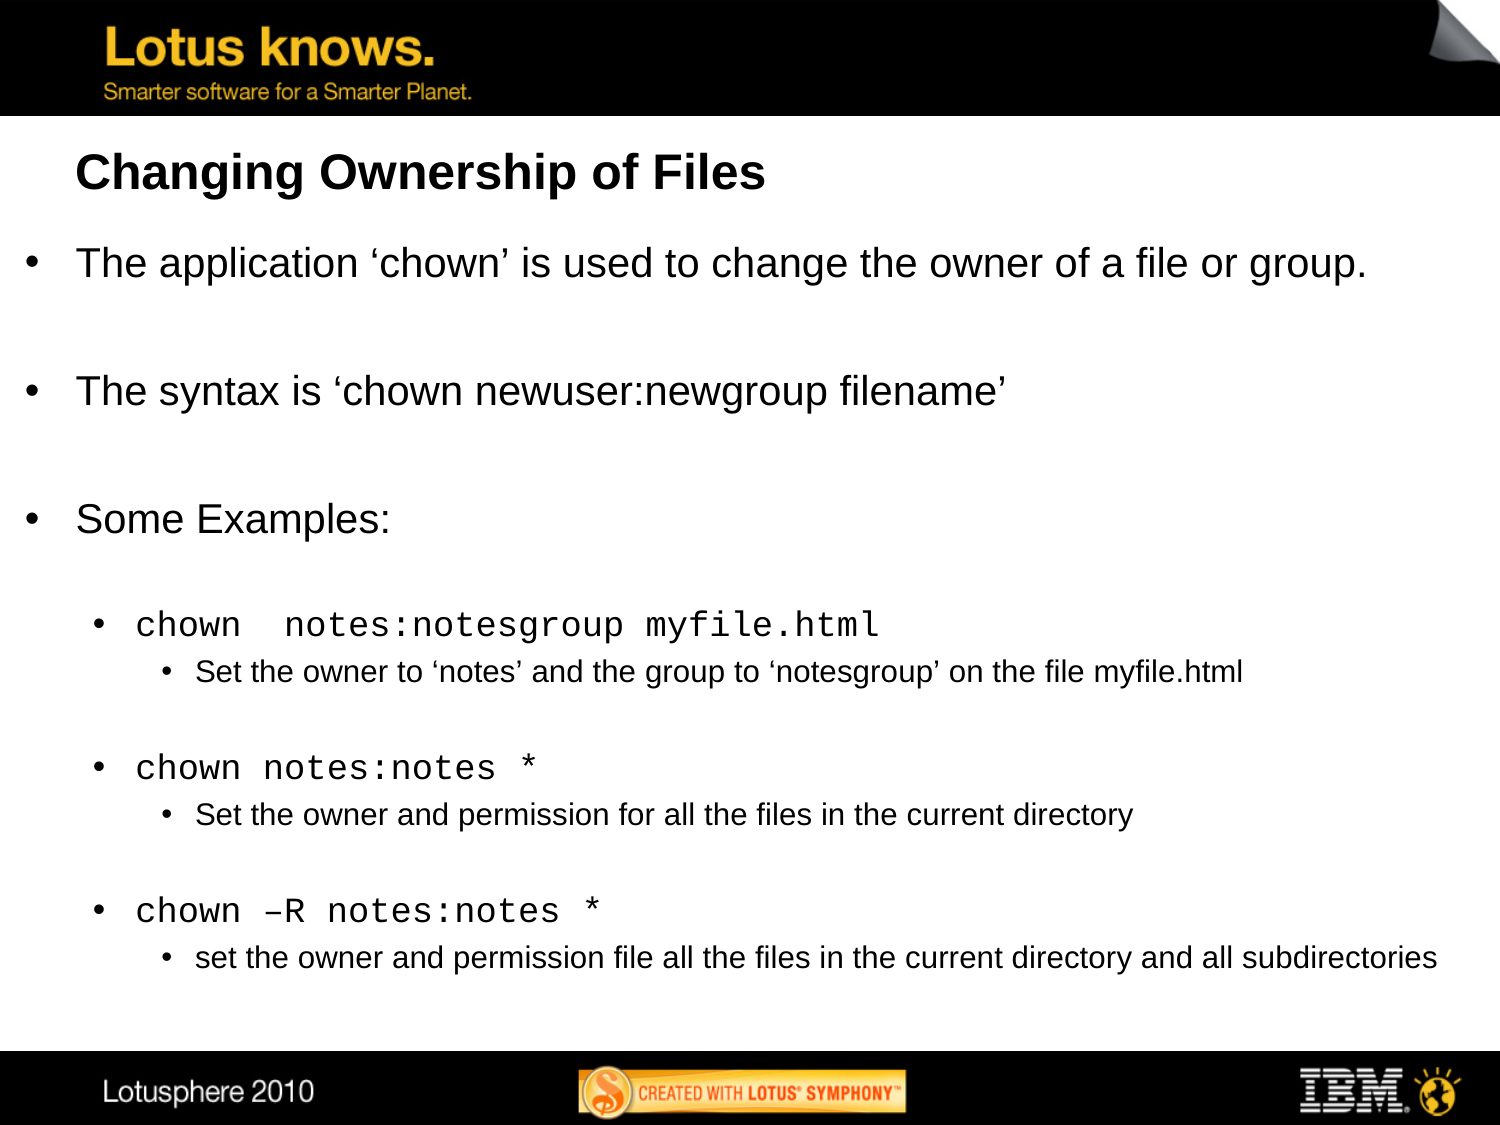

# Changing Ownership of Files
The application ‘chown’ is used to change the owner of a file or group.
The syntax is ‘chown newuser:newgroup filename’
Some Examples:
chown notes:notesgroup myfile.html
Set the owner to ‘notes’ and the group to ‘notesgroup’ on the file myfile.html
chown notes:notes *
Set the owner and permission for all the files in the current directory
chown –R notes:notes *
set the owner and permission file all the files in the current directory and all subdirectories